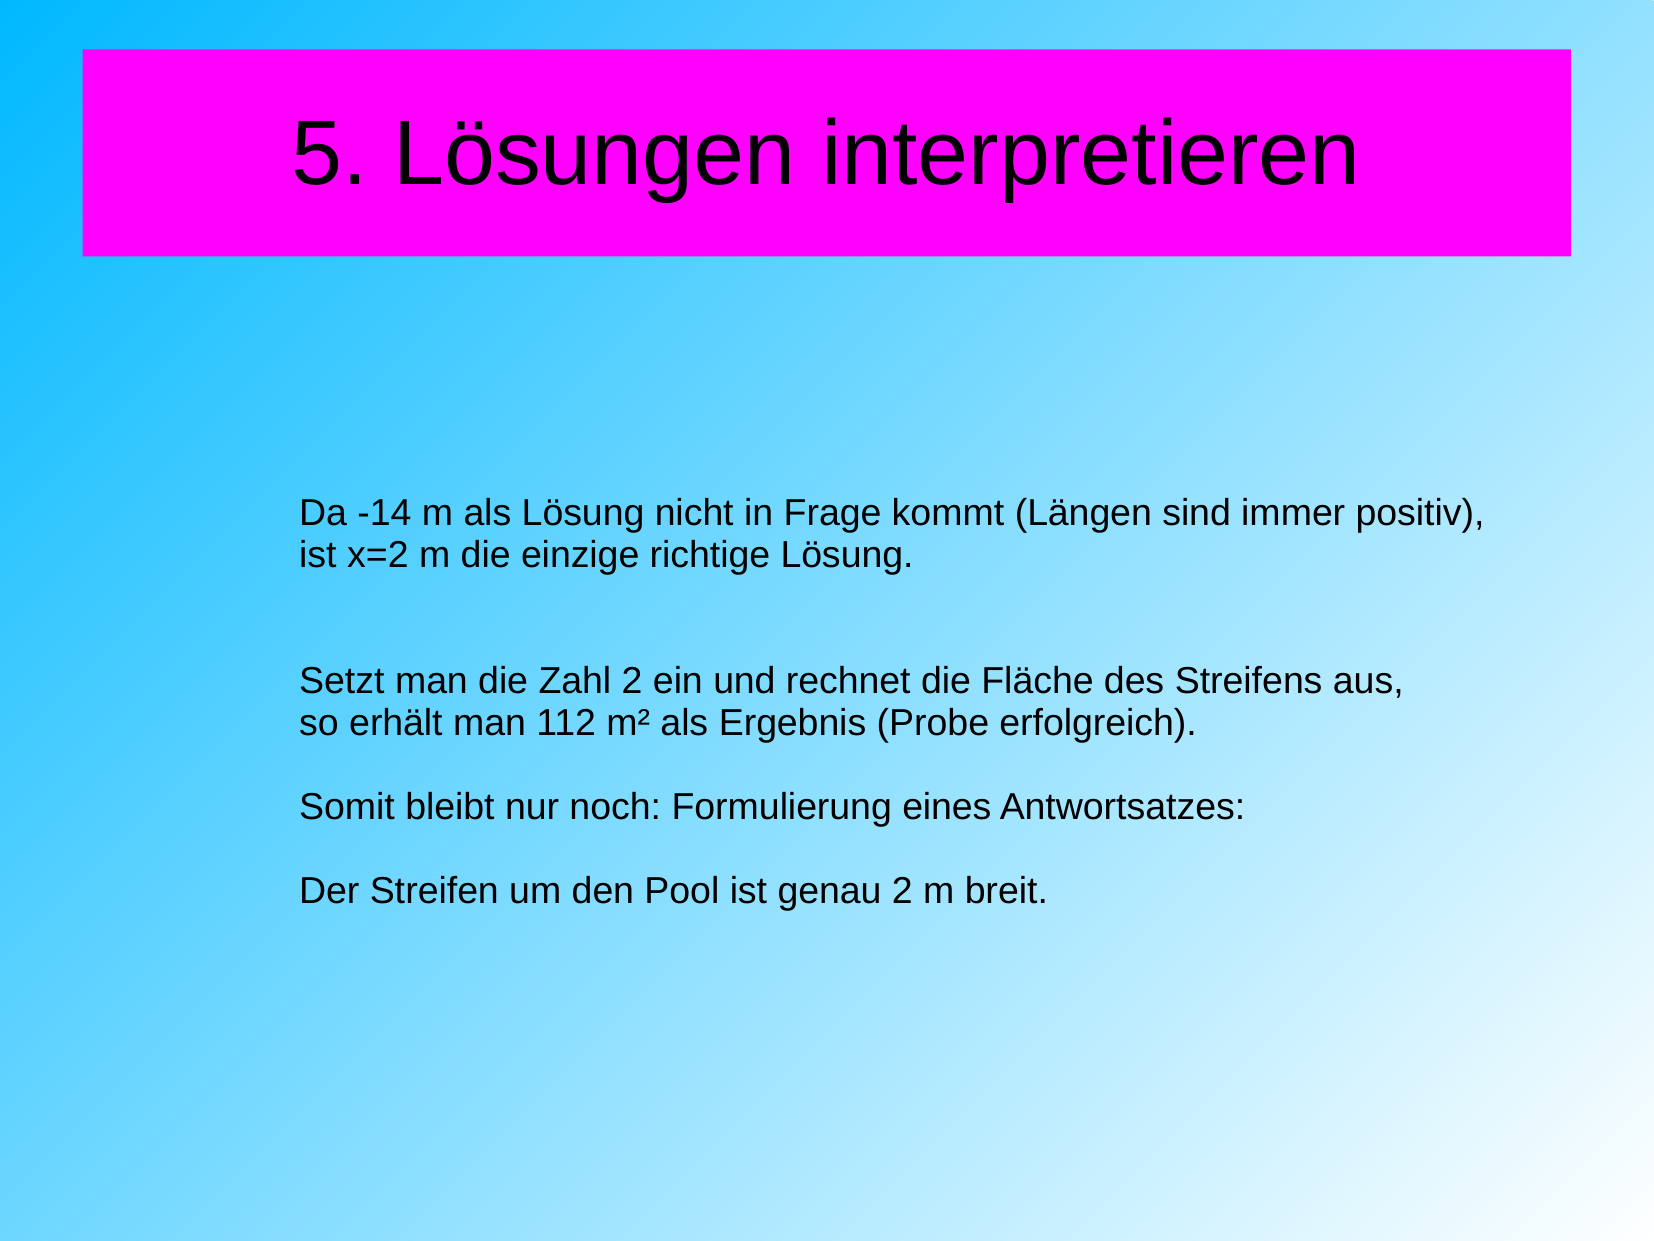

#
5. Lösungen interpretieren
Da -14 m als Lösung nicht in Frage kommt (Längen sind immer positiv),
ist x=2 m die einzige richtige Lösung.
Setzt man die Zahl 2 ein und rechnet die Fläche des Streifens aus,
so erhält man 112 m² als Ergebnis (Probe erfolgreich).
Somit bleibt nur noch: Formulierung eines Antwortsatzes:
Der Streifen um den Pool ist genau 2 m breit.